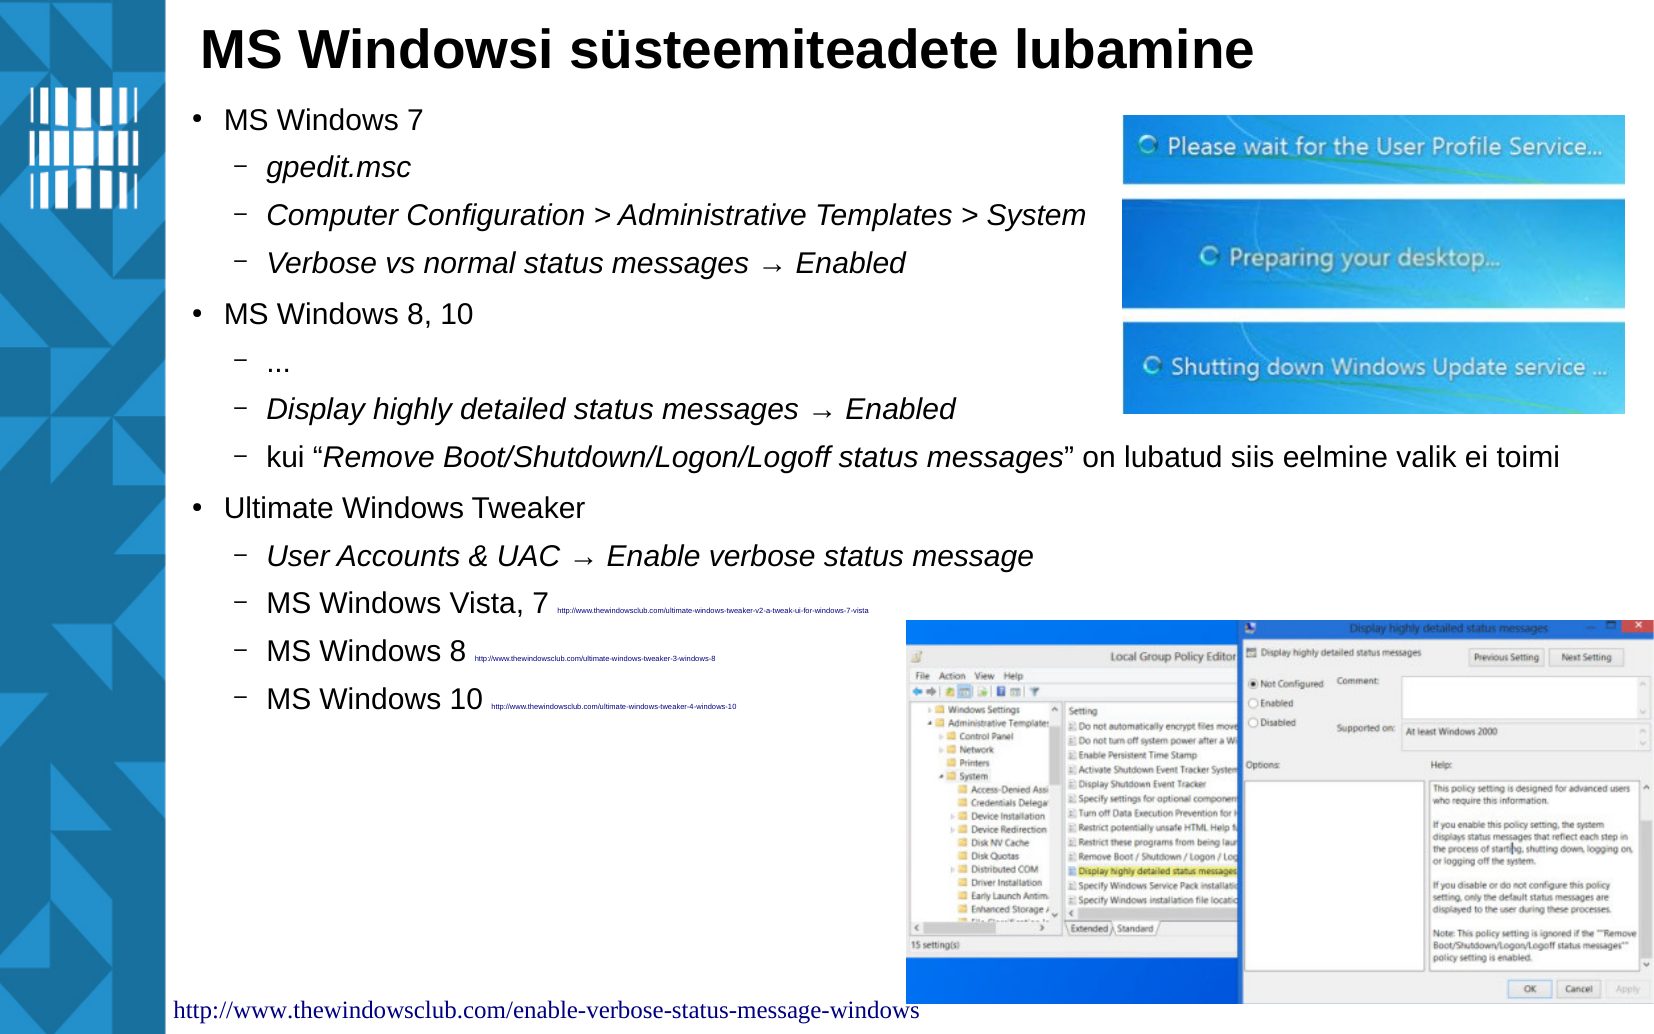

# MS Windowsi süsteemiteadete lubamine
MS Windows 7
gpedit.msc
Computer Configuration > Administrative Templates > System
Verbose vs normal status messages → Enabled
MS Windows 8, 10
...
Display highly detailed status messages → Enabled
kui “Remove Boot/Shutdown/Logon/Logoff status messages” on lubatud siis eelmine valik ei toimi
Ultimate Windows Tweaker
User Accounts & UAC → Enable verbose status message
MS Windows Vista, 7 http://www.thewindowsclub.com/ultimate-windows-tweaker-v2-a-tweak-ui-for-windows-7-vista
MS Windows 8 http://www.thewindowsclub.com/ultimate-windows-tweaker-3-windows-8
MS Windows 10 http://www.thewindowsclub.com/ultimate-windows-tweaker-4-windows-10
http://www.thewindowsclub.com/enable-verbose-status-message-windows